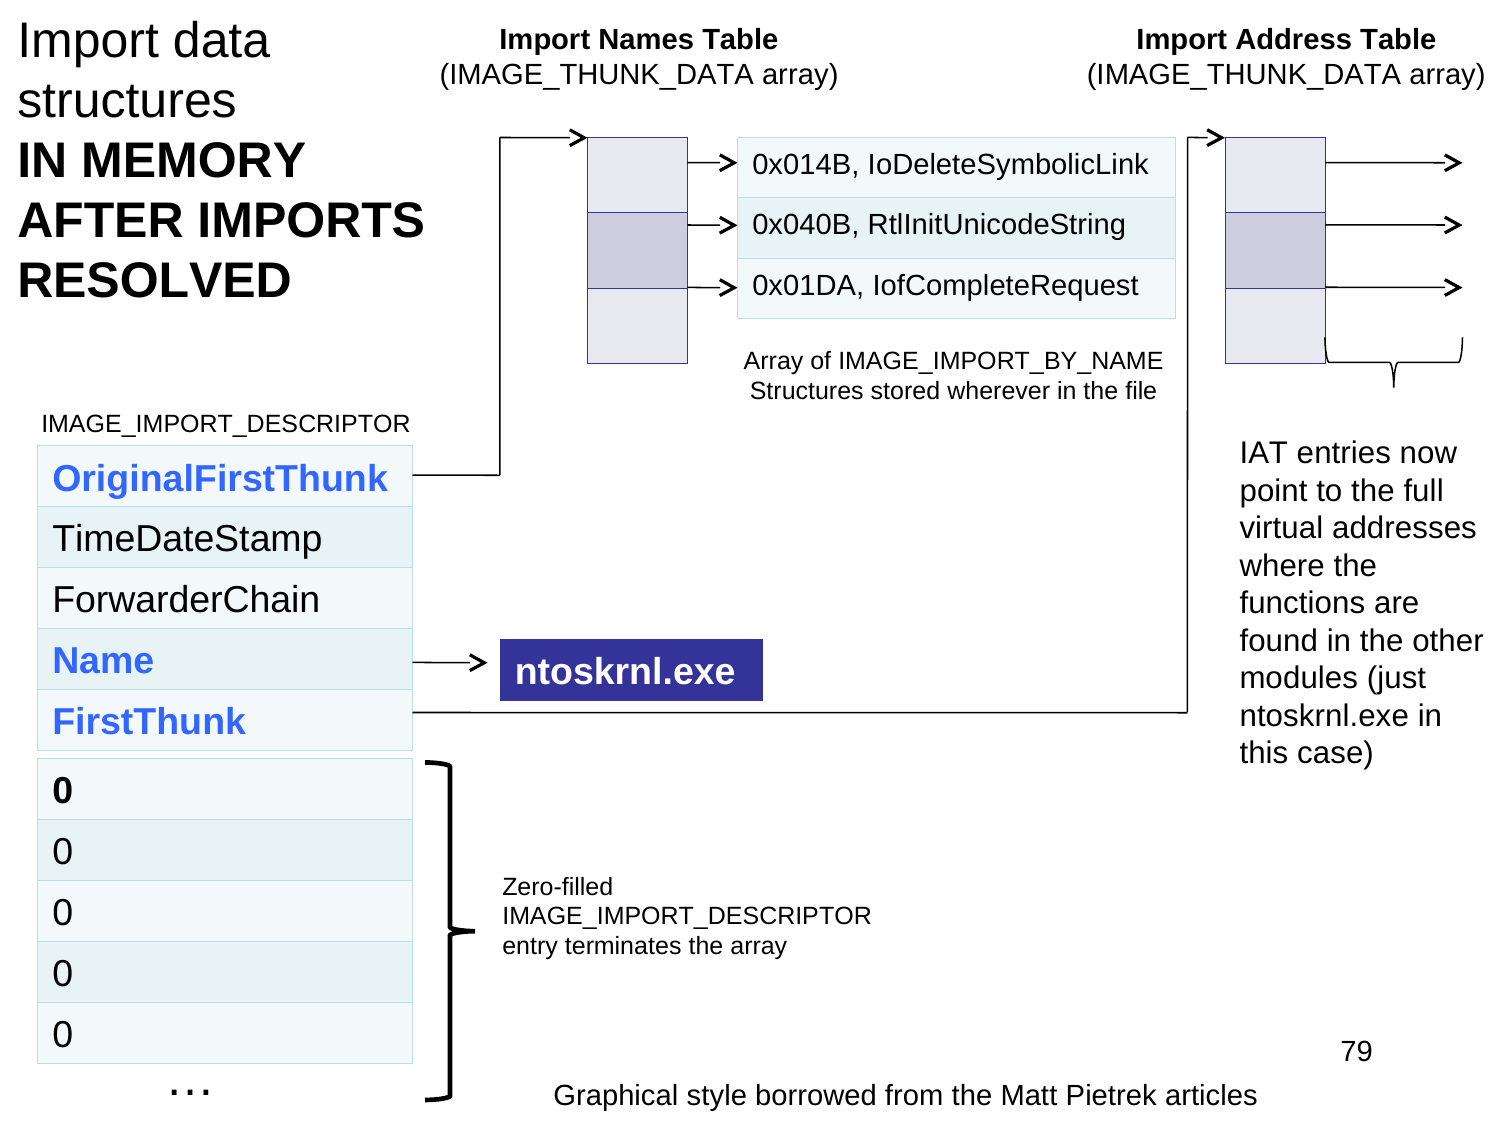

Import data
structures
IN MEMORY
AFTER IMPORTS
RESOLVED
Import Names Table
(IMAGE_THUNK_DATA array)
Import Address Table
(IMAGE_THUNK_DATA array)
| |
| --- |
| |
| |
| 0x014B, IoDeleteSymbolicLink |
| --- |
| 0x040B, RtlInitUnicodeString |
| 0x01DA, IofCompleteRequest |
| |
| --- |
| |
| |
Array of IMAGE_IMPORT_BY_NAME
Structures stored wherever in the file
IMAGE_IMPORT_DESCRIPTOR
IAT entries now point to the full virtual addresses where the functions are found in the other modules (just ntoskrnl.exe in this case)
| OriginalFirstThunk |
| --- |
| TimeDateStamp |
| ForwarderChain |
| Name |
| FirstThunk |
| ntoskrnl.exe |
| --- |
| 0 |
| --- |
| 0 |
| 0 |
| 0 |
| 0 |
Zero-filled IMAGE_IMPORT_DESCRIPTOR entry terminates the array
…
# Graphical style borrowed from the Matt Pietrek articles